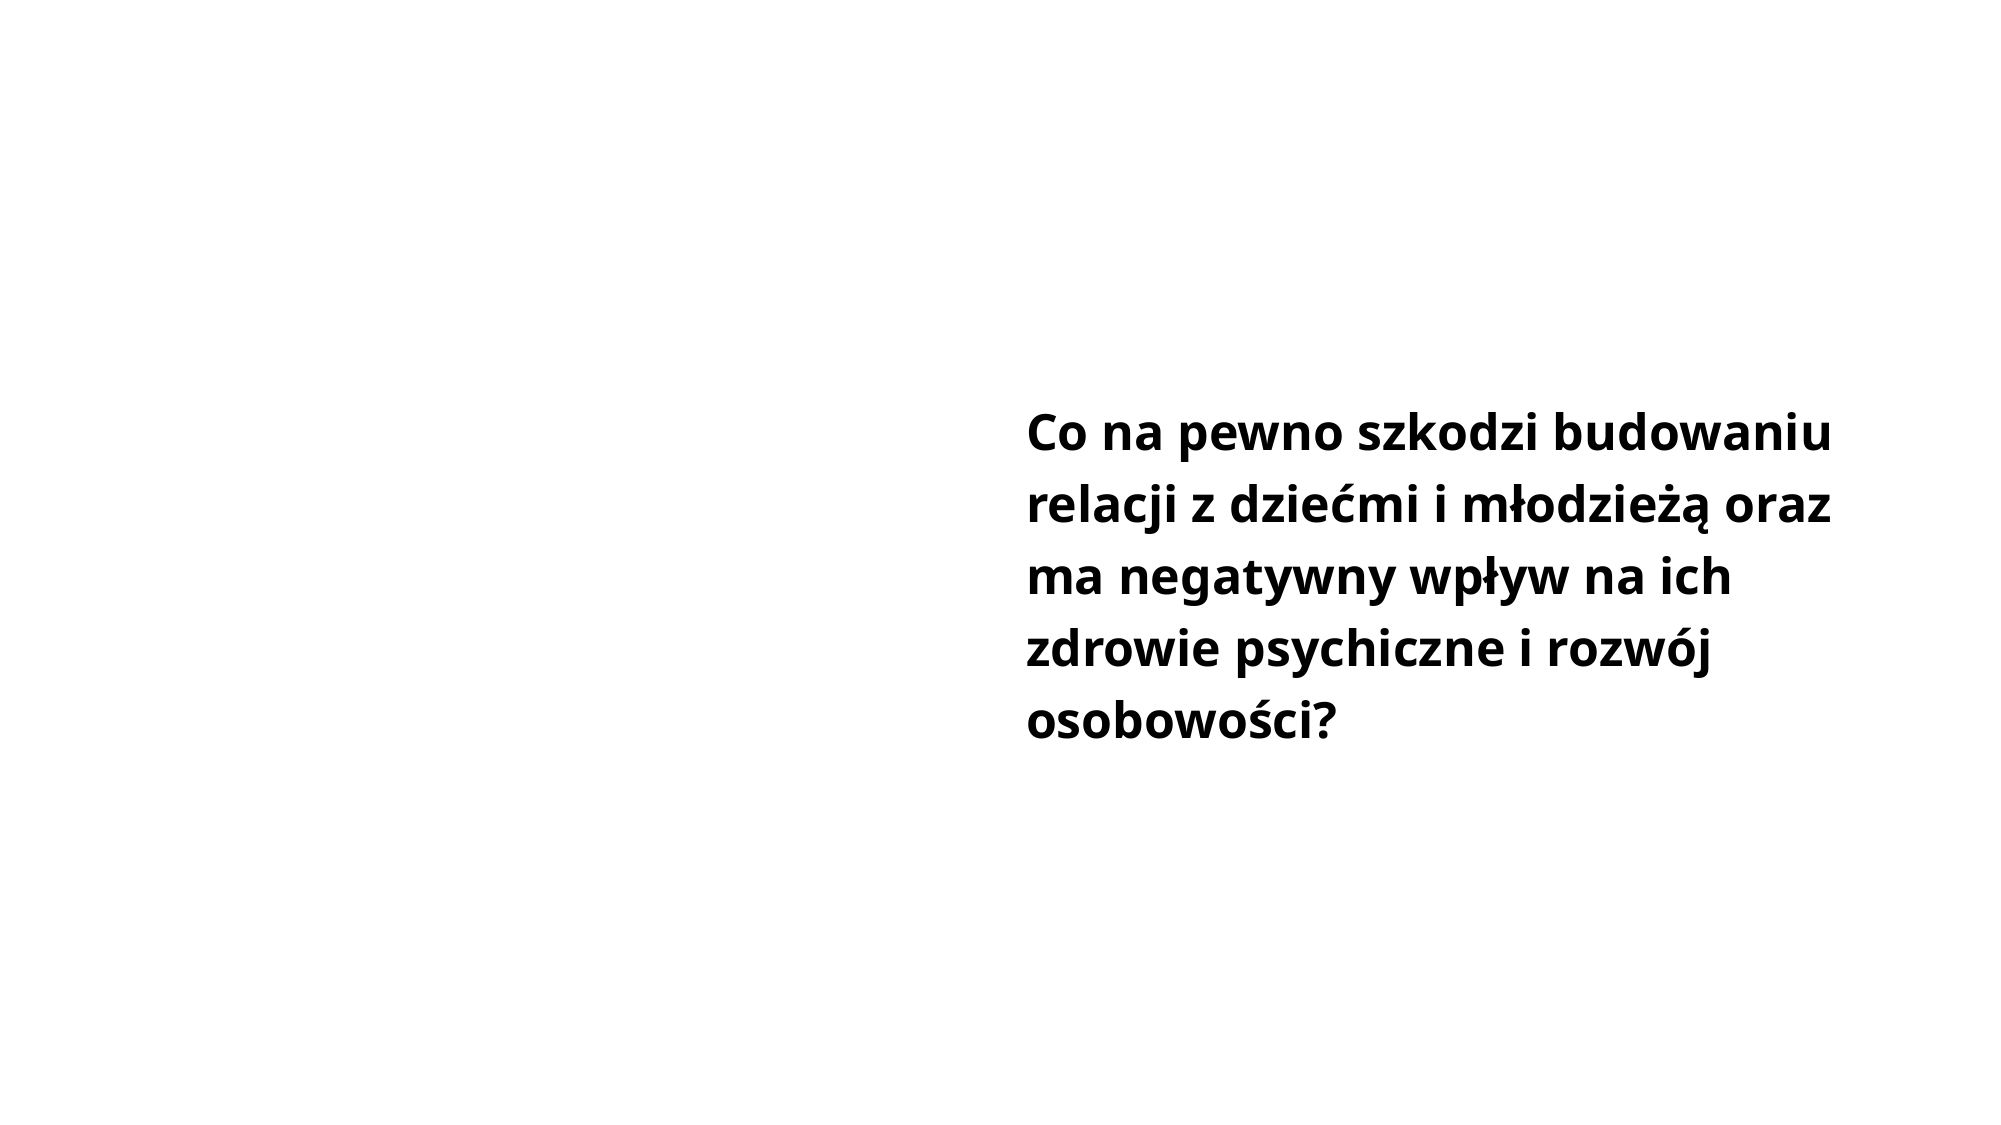

# Co na pewno szkodzi budowaniu relacji z dziećmi i młodzieżą oraz ma negatywny wpływ na ich zdrowie psychiczne i rozwój osobowości?